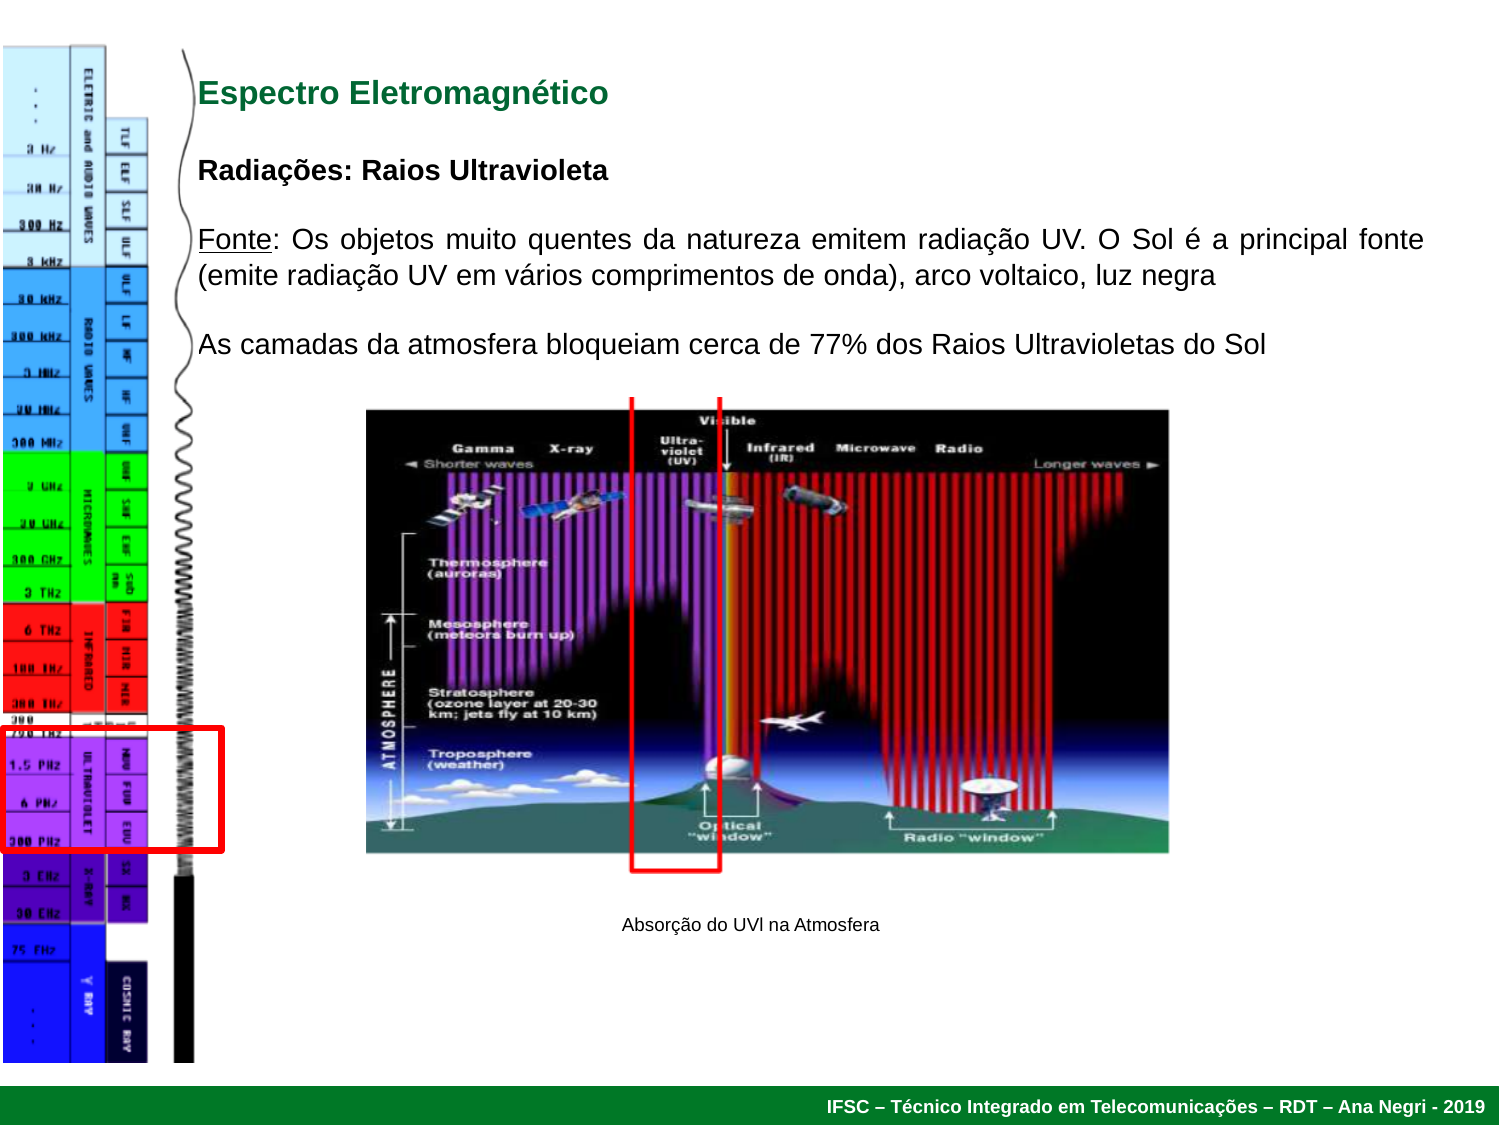

Espectro Eletromagnético
Radiações: Raios Ultravioleta
Fonte: Os objetos muito quentes da natureza emitem radiação UV. O Sol é a principal fonte (emite radiação UV em vários comprimentos de onda), arco voltaico, luz negra
As camadas da atmosfera bloqueiam cerca de 77% dos Raios Ultravioletas do Sol
ção
Absorção do UVl na Atmosfera
IFSC – Técnico Integrado em Telecomunicações – RDT – Ana Negri - 2019